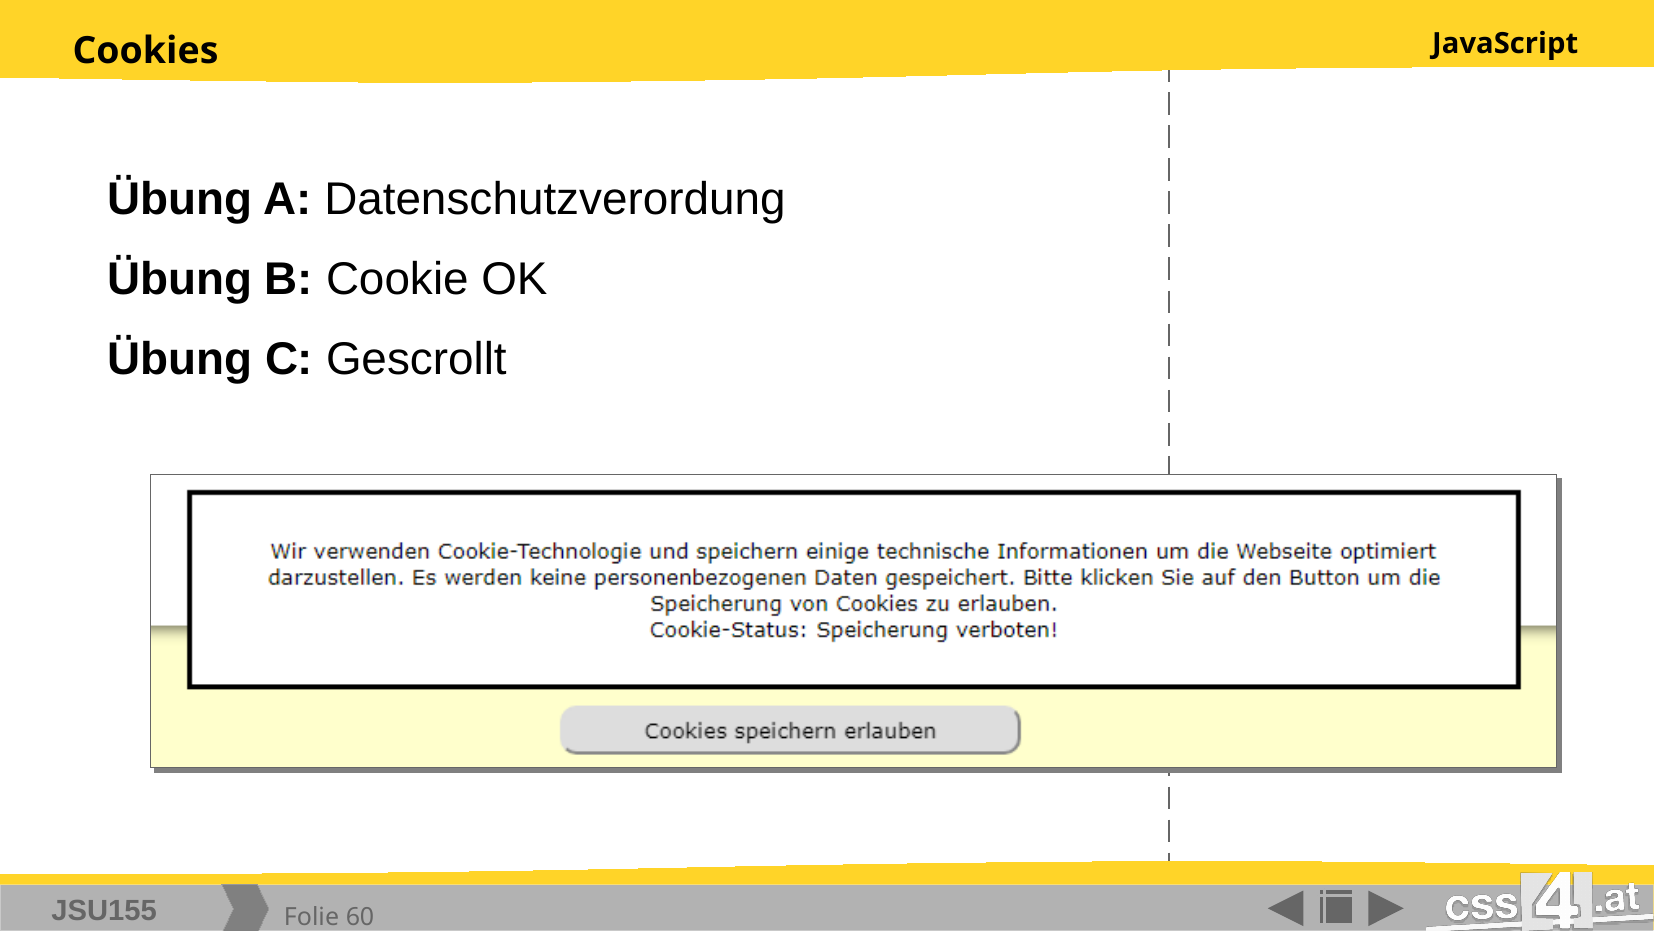

JavaScript
Cookies
Übung A: Datenschutzverordung
Übung B: Cookie OK
Übung C: Gescrollt
JSU155
Folie